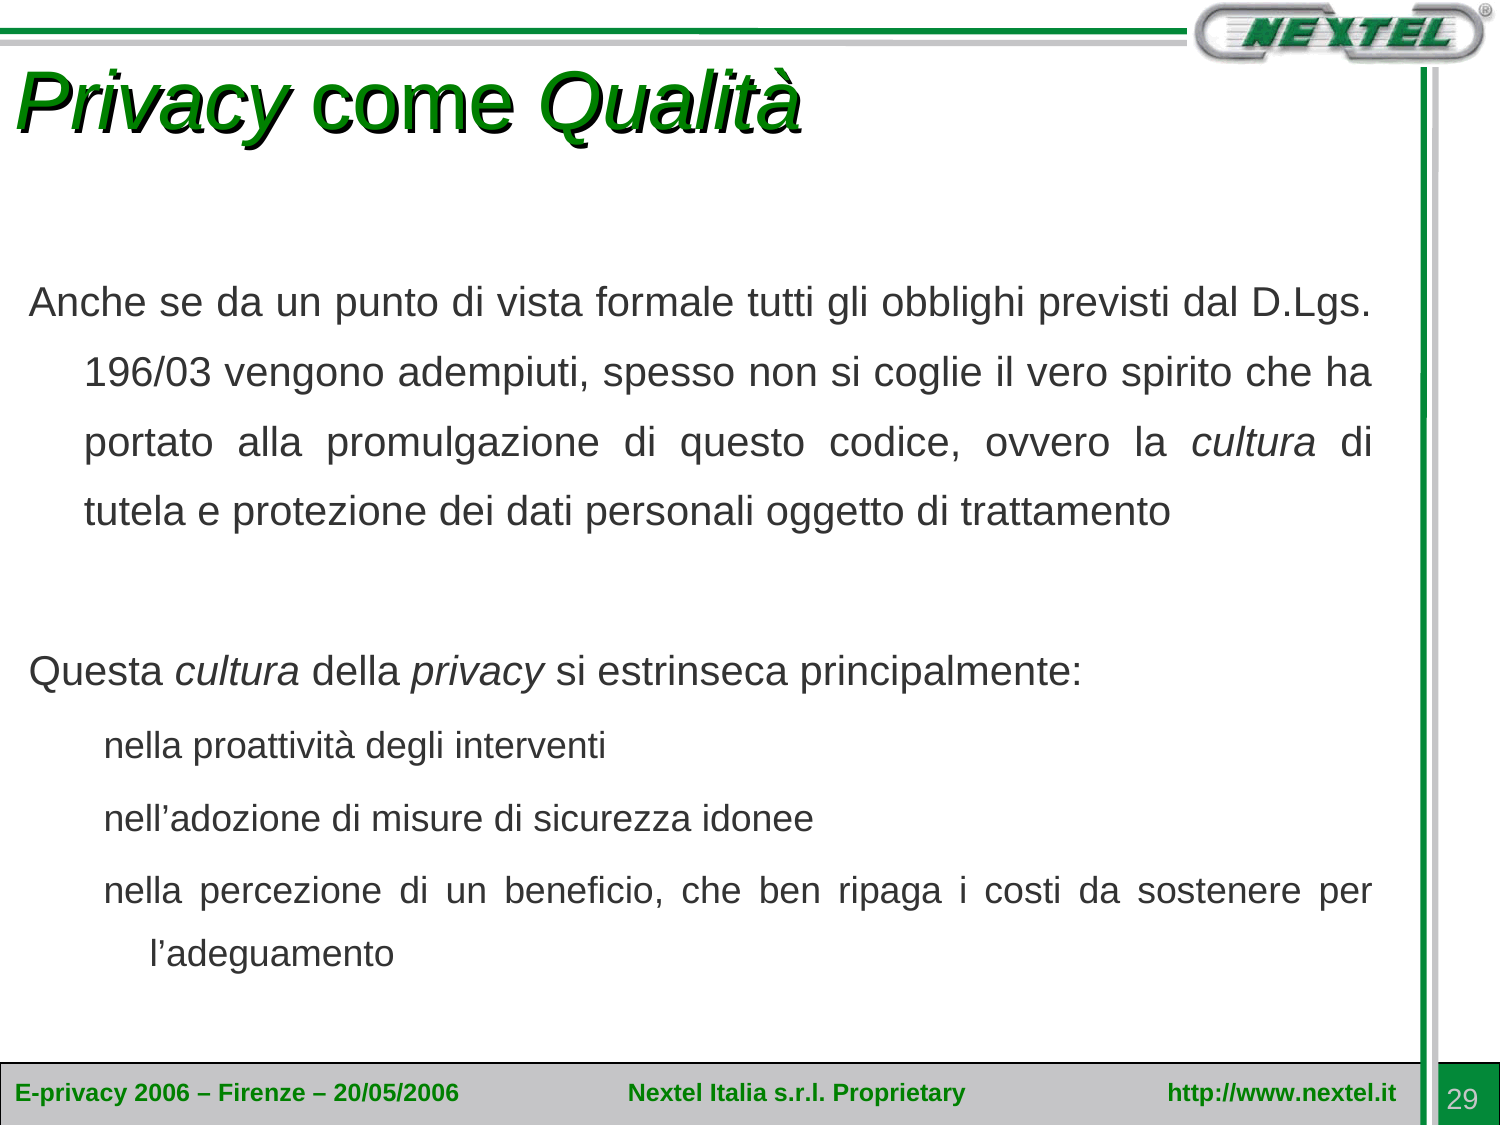

Privacy come Qualità
# Anche se da un punto di vista formale tutti gli obblighi previsti dal D.Lgs. 196/03 vengono adempiuti, spesso non si coglie il vero spirito che ha portato alla promulgazione di questo codice, ovvero la cultura di tutela e protezione dei dati personali oggetto di trattamento
Questa cultura della privacy si estrinseca principalmente:
nella proattività degli interventi
nell’adozione di misure di sicurezza idonee
nella percezione di un beneficio, che ben ripaga i costi da sostenere per l’adeguamento
29